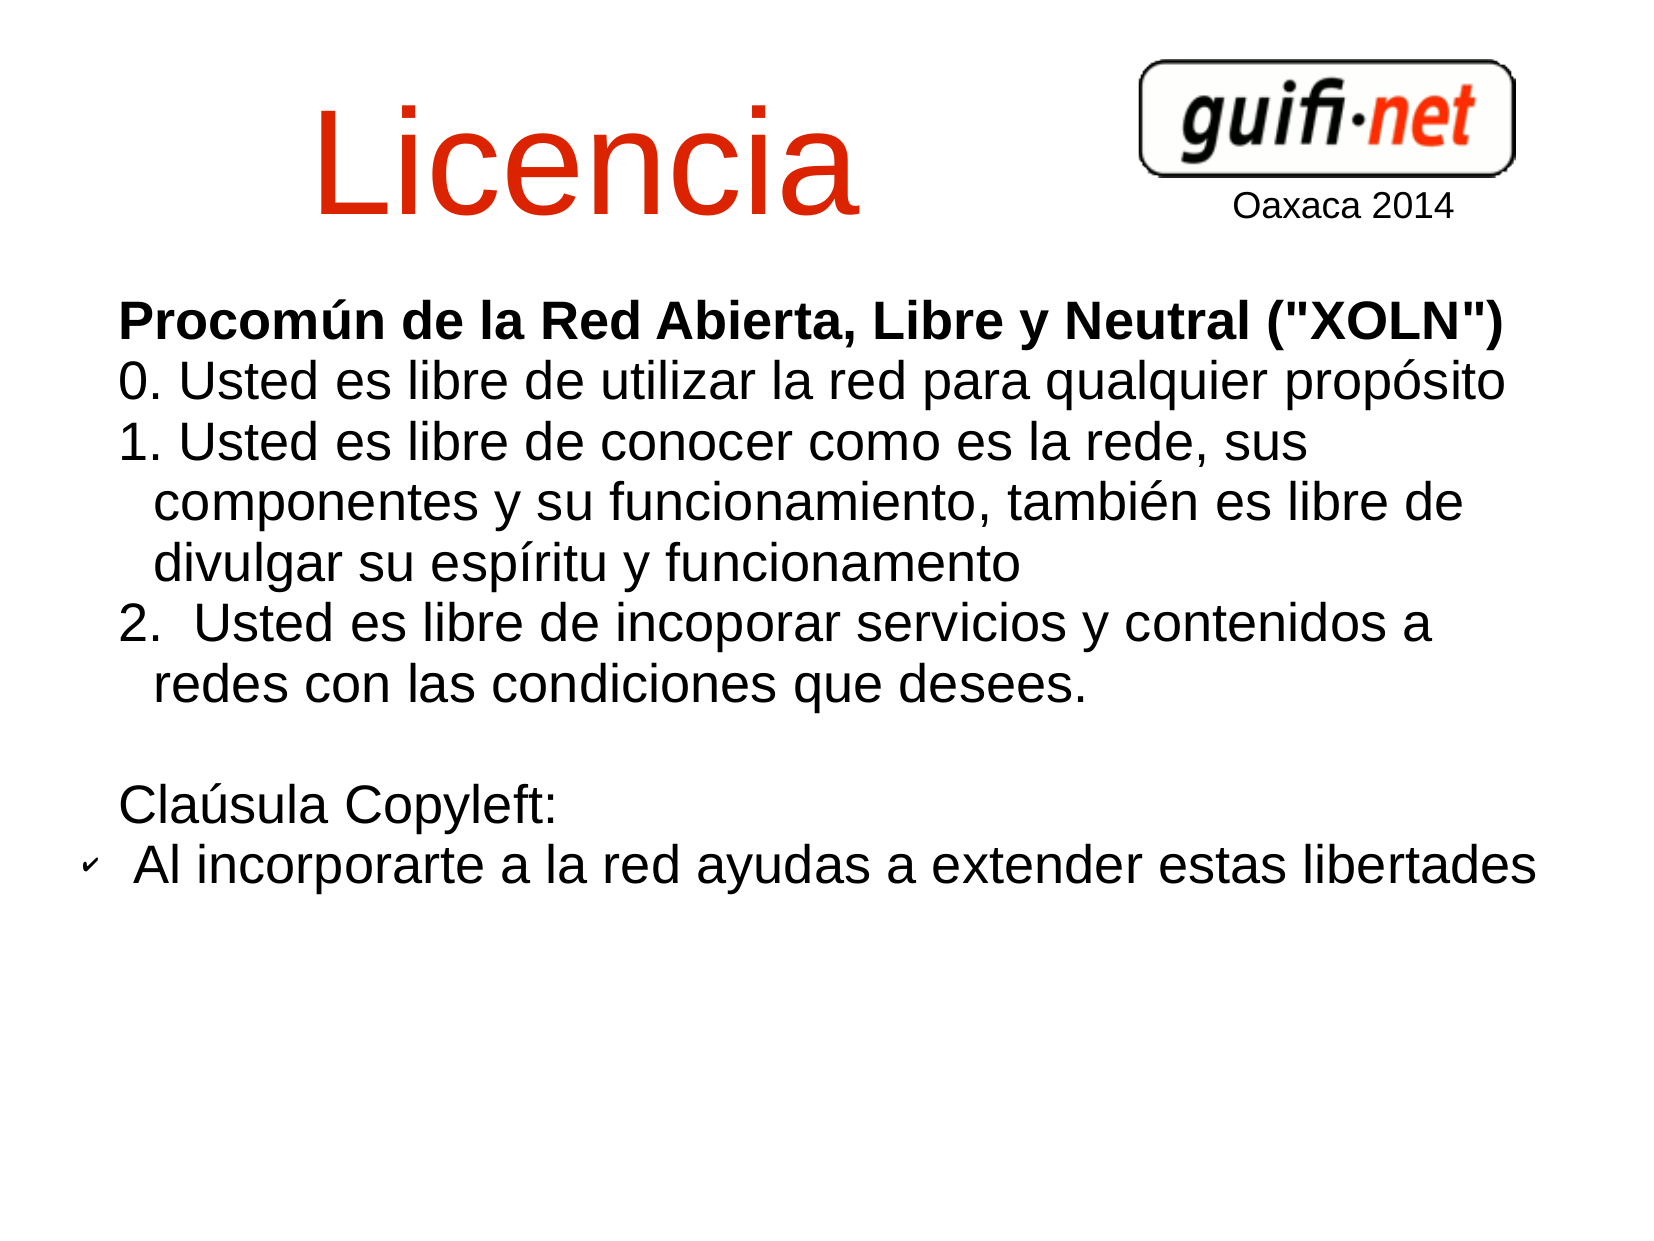

# Licencia
Oaxaca 2014
Procomún de la Red Abierta, Libre y Neutral ("XOLN")
0. Usted es libre de utilizar la red para qualquier propósito
1. Usted es libre de conocer como es la rede, sus componentes y su funcionamiento, también es libre de divulgar su espíritu y funcionamento
2. Usted es libre de incoporar servicios y contenidos a redes con las condiciones que desees.
Claúsula Copyleft:
 Al incorporarte a la red ayudas a extender estas libertades